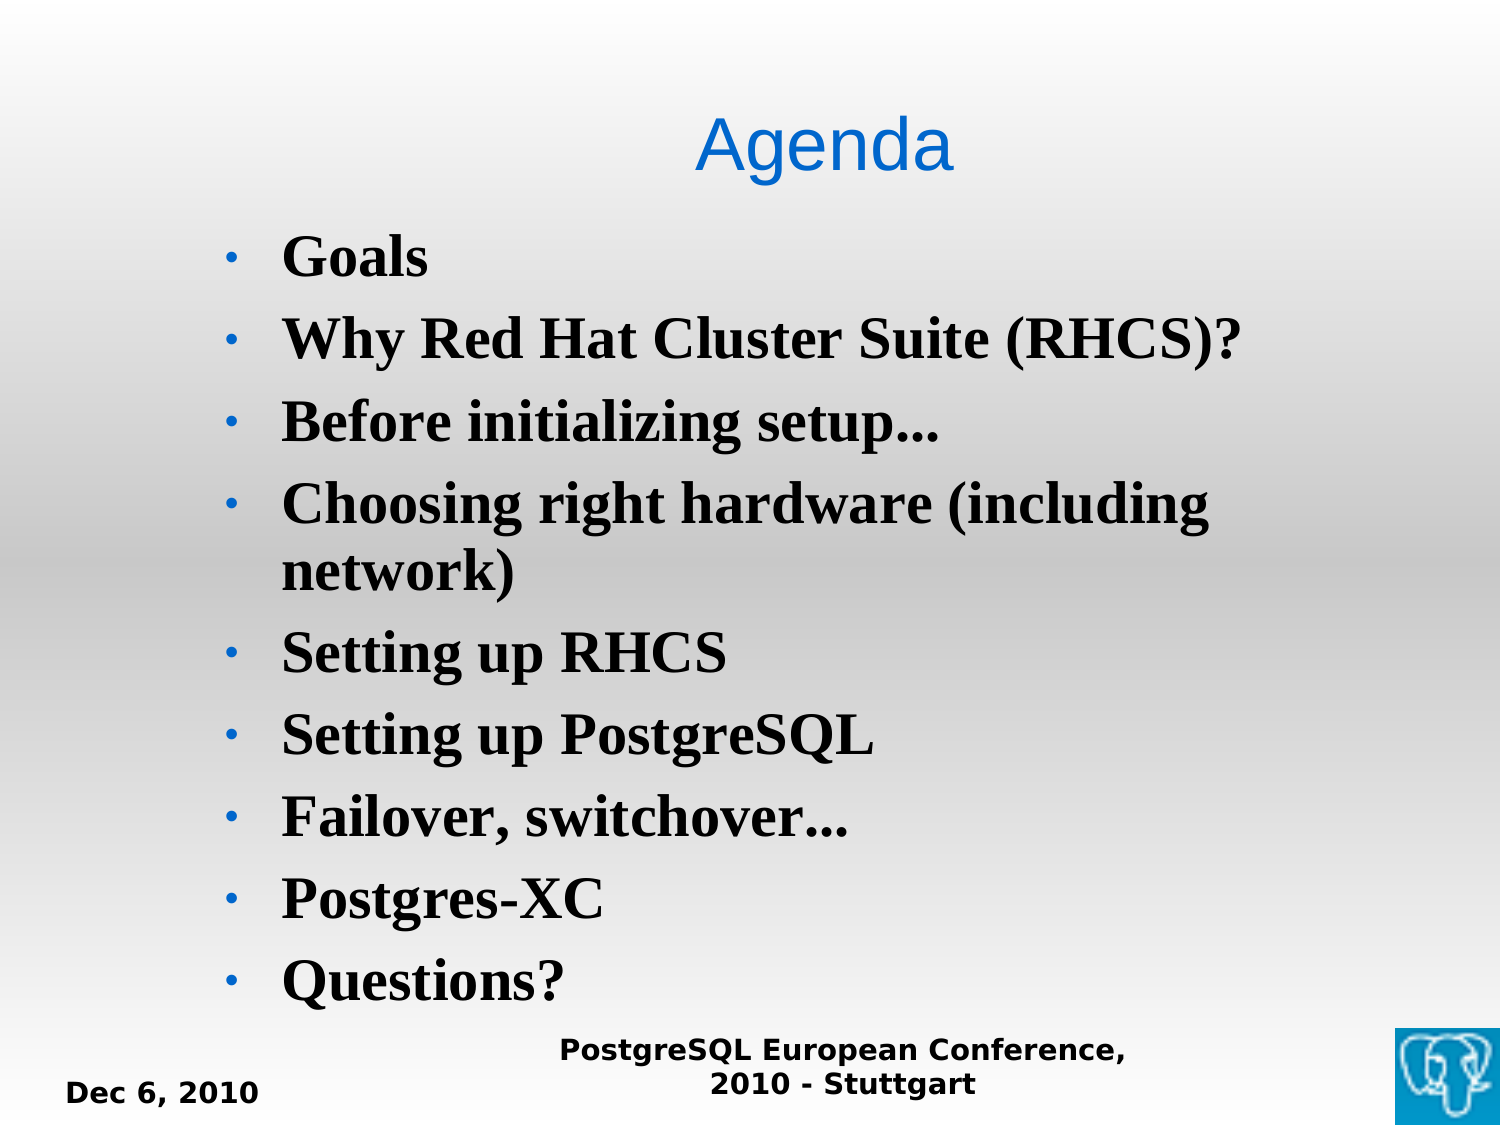

# Agenda
Goals
Why Red Hat Cluster Suite (RHCS)?
Before initializing setup...
Choosing right hardware (including network)
Setting up RHCS
Setting up PostgreSQL
Failover, switchover...
Postgres-XC
Questions?